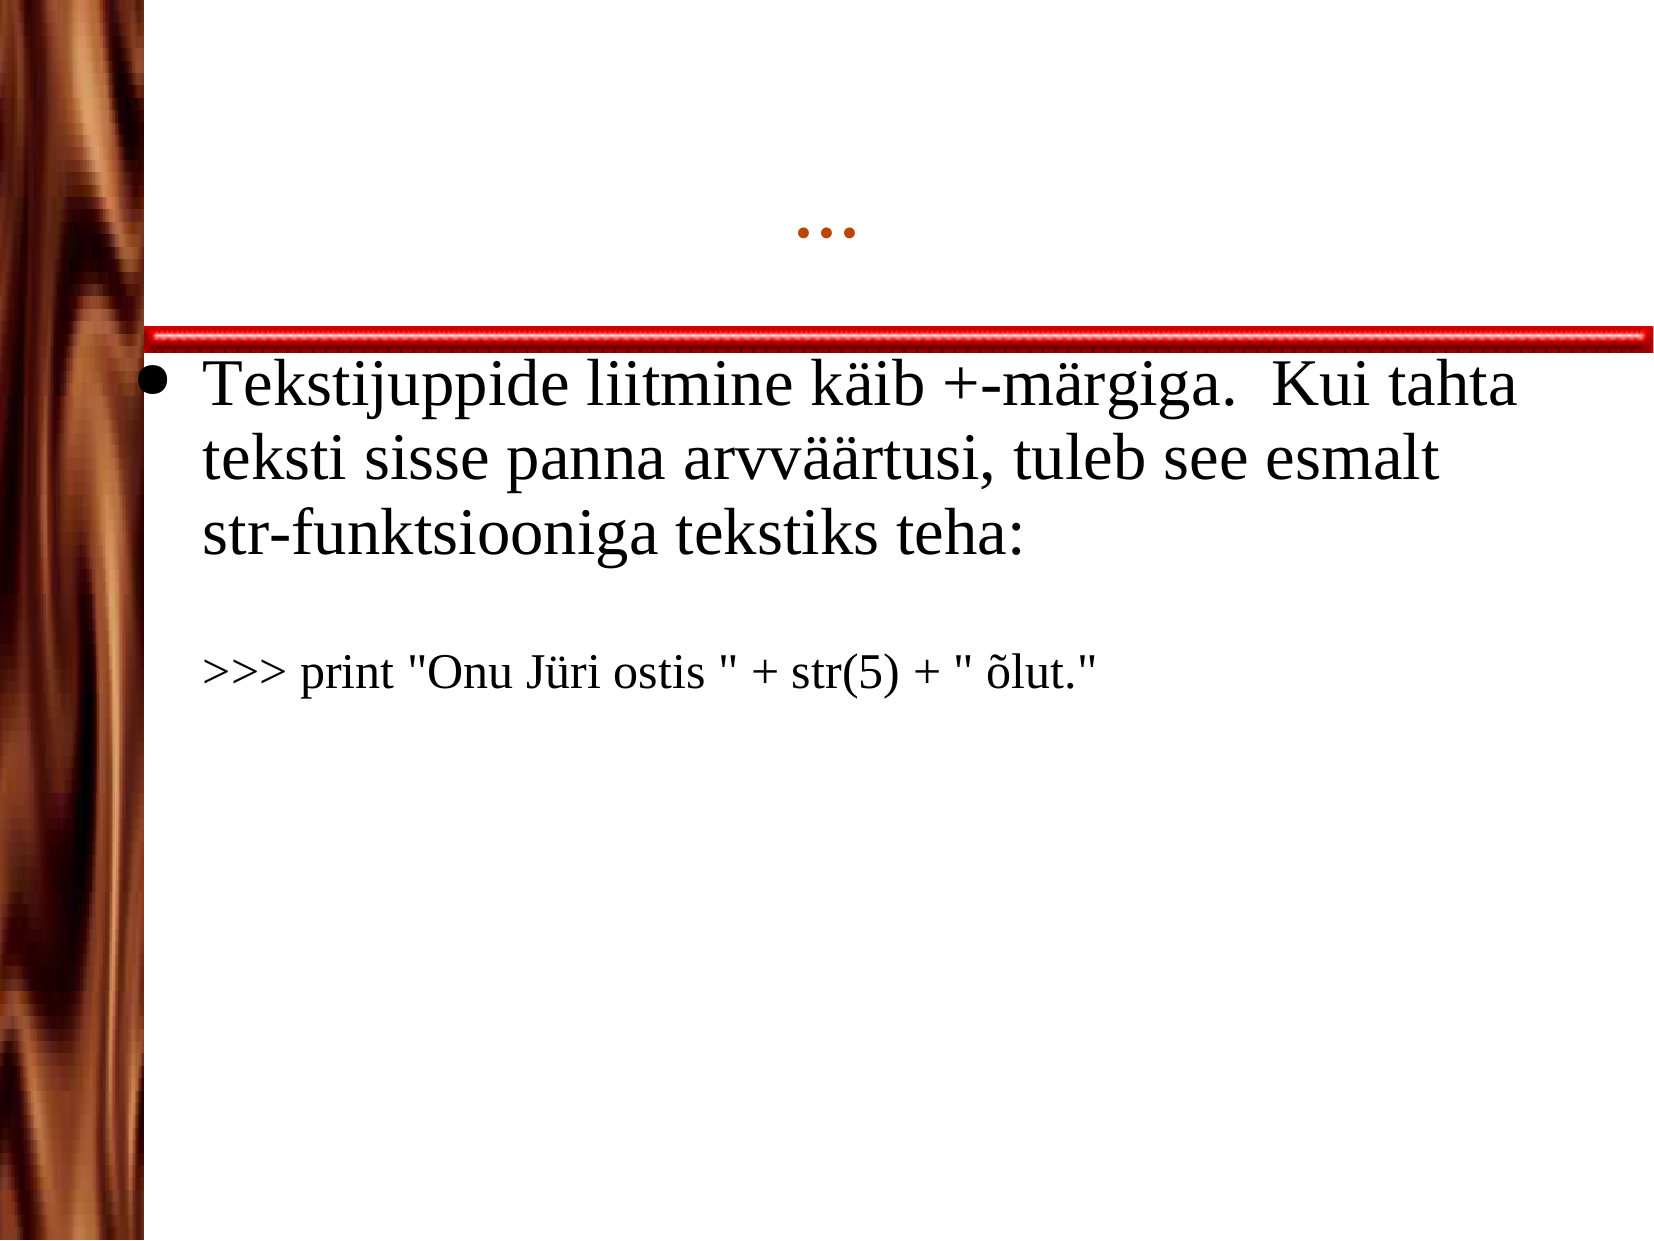

# ...
Tekstijuppide liitmine käib +-märgiga. Kui tahta teksti sisse panna arvväärtusi, tuleb see esmalt str-funktsiooniga tekstiks teha:
>>> print "Onu Jüri ostis " + str(5) + " õlut."